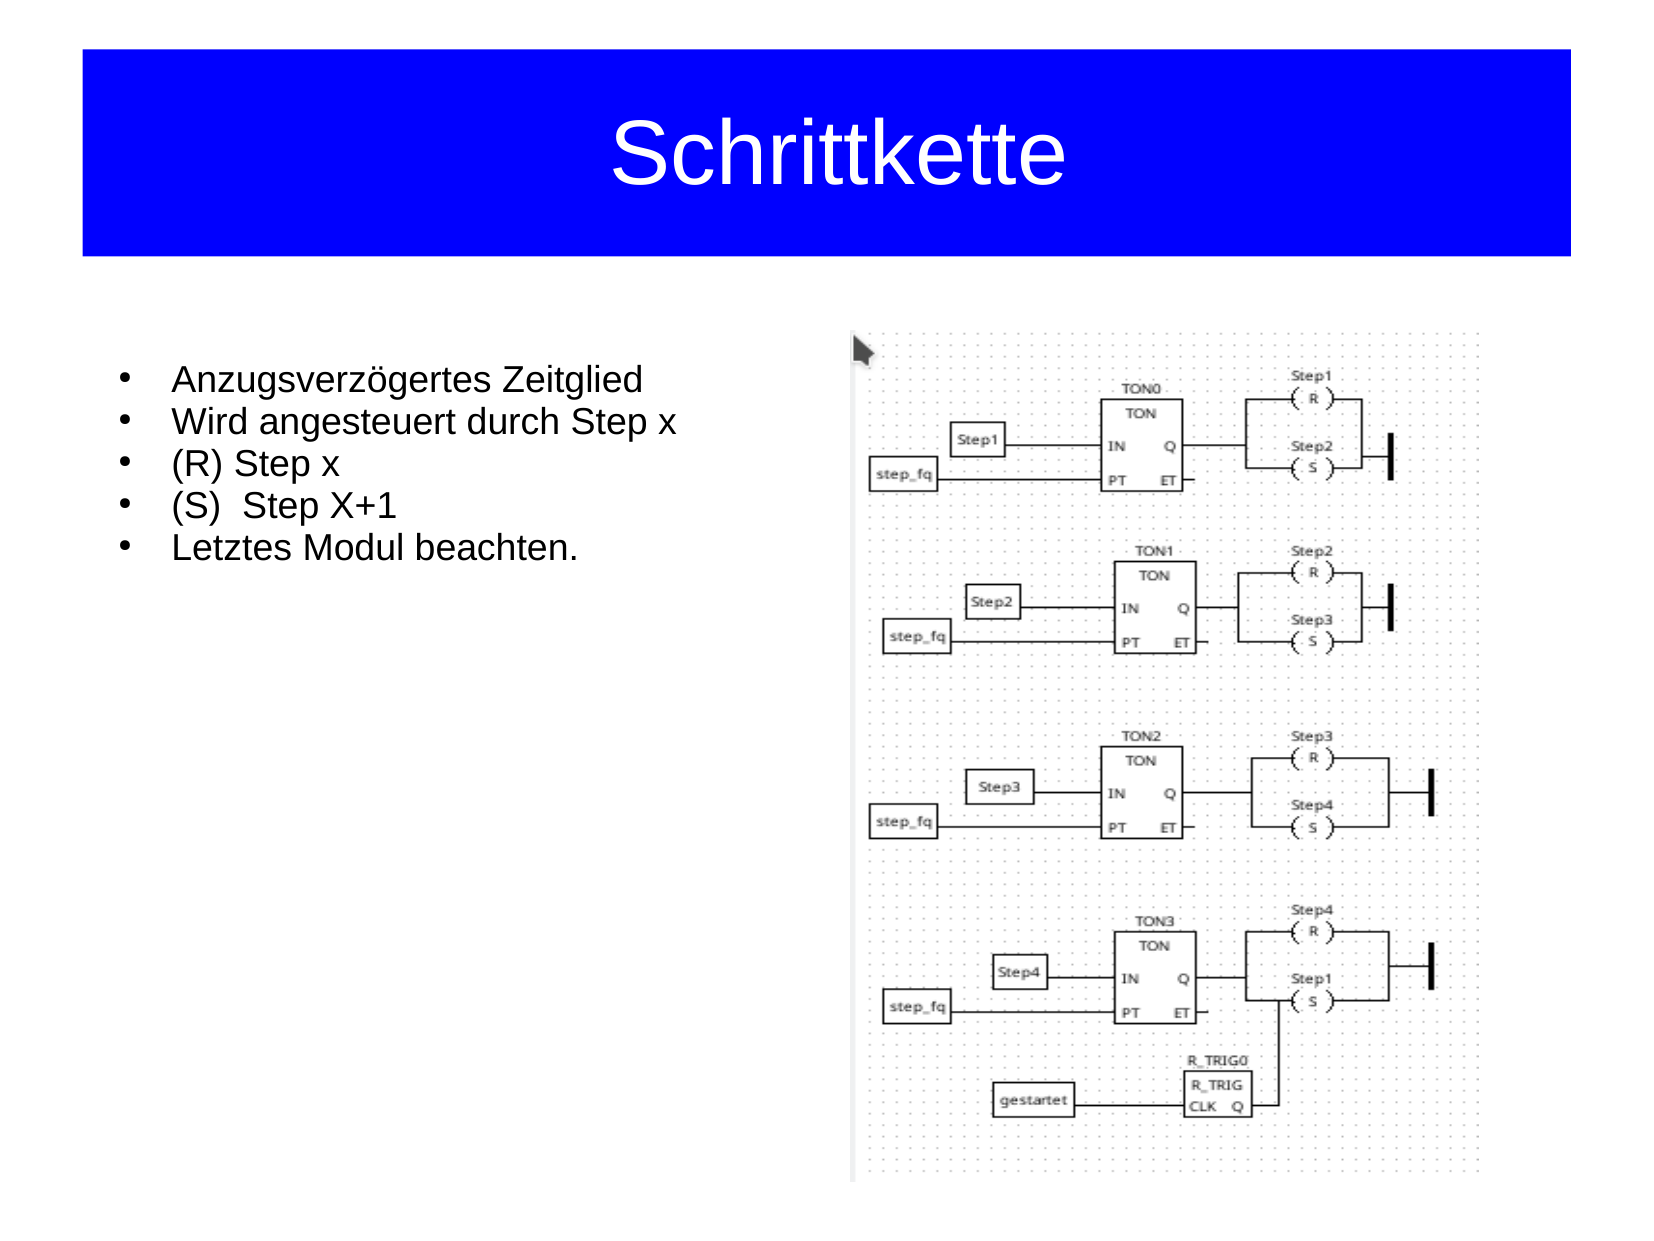

# Schrittkette
Anzugsverzögertes Zeitglied
Wird angesteuert durch Step x
(R) Step x
(S) Step X+1
Letztes Modul beachten.